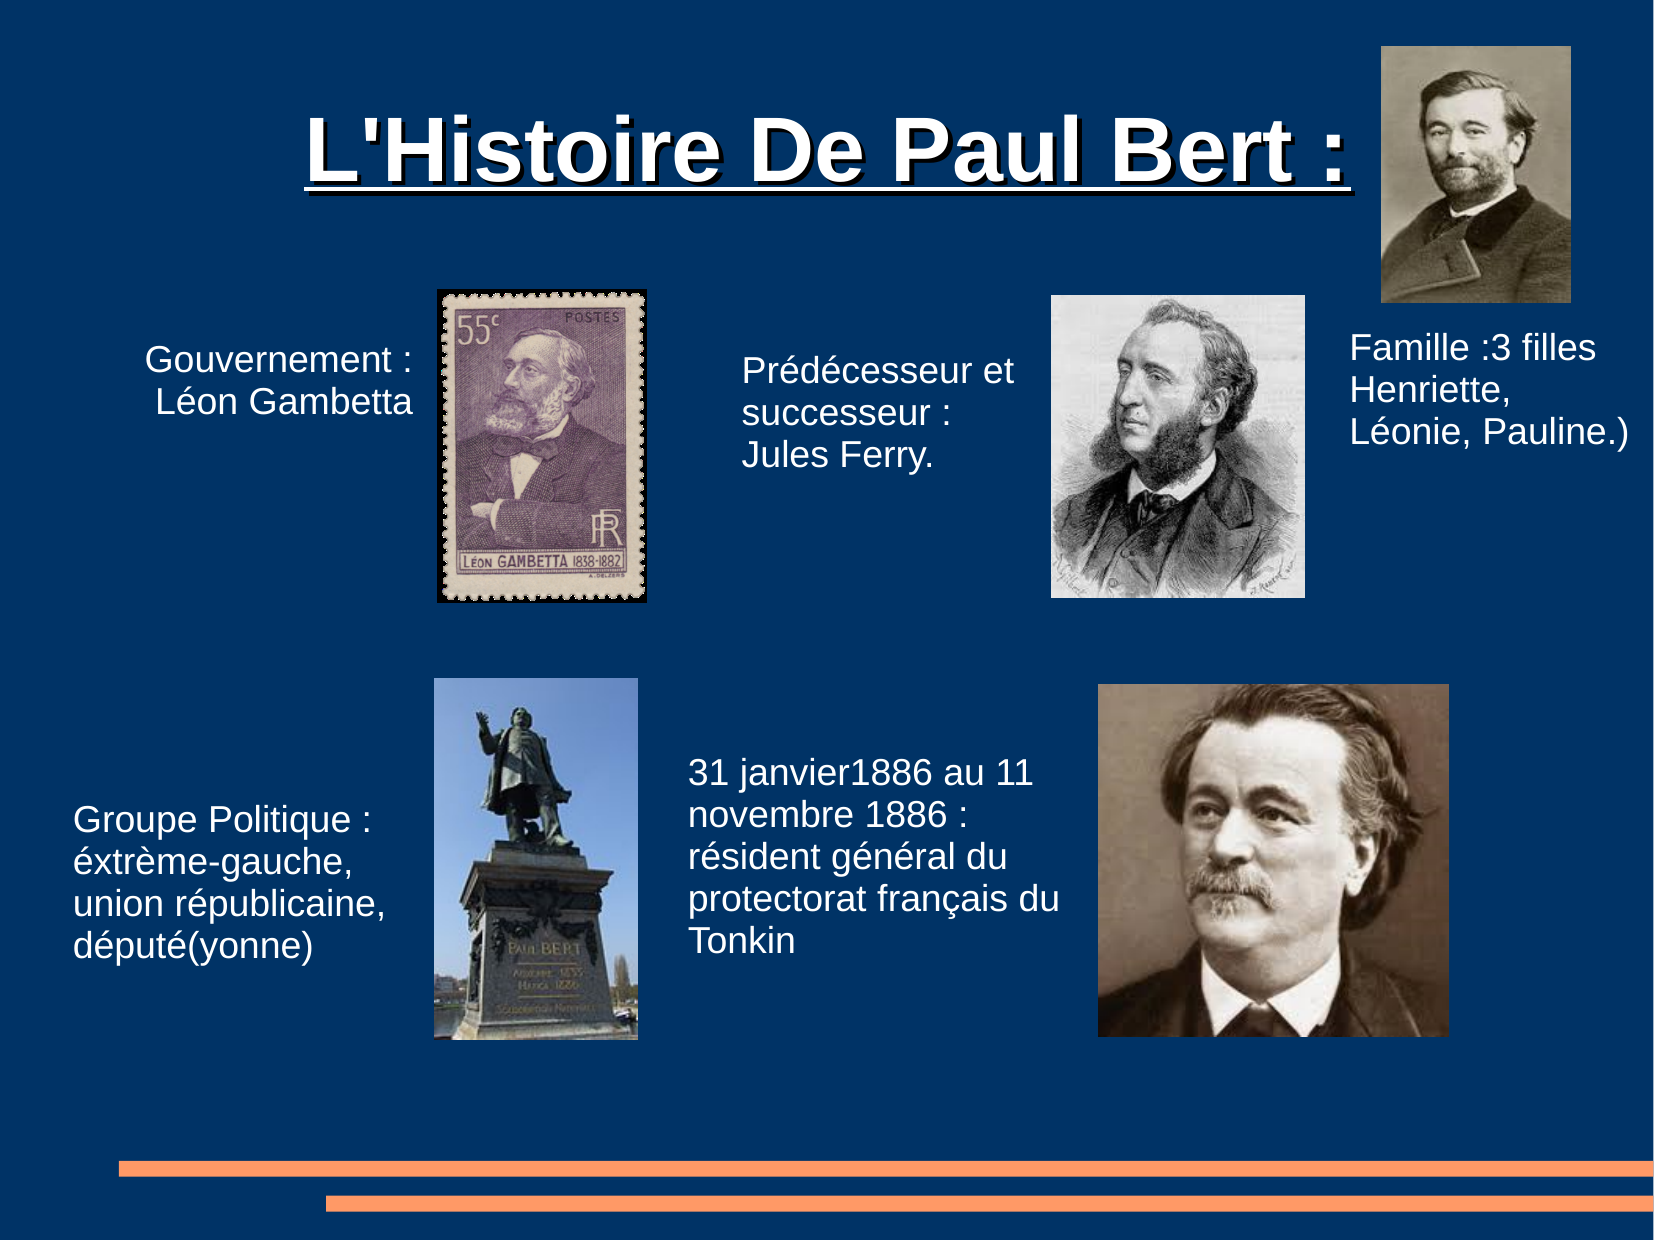

# L'Histoire De Paul Bert :
Famille :3 filles
Henriette,
Léonie, Pauline.)
Gouvernement :
 Léon Gambetta
Prédécesseur et
successeur :
Jules Ferry.
31 janvier1886 au 11 novembre 1886 : résident général du protectorat français du Tonkin
Groupe Politique :
éxtrème-gauche,
union républicaine,
député(yonne)